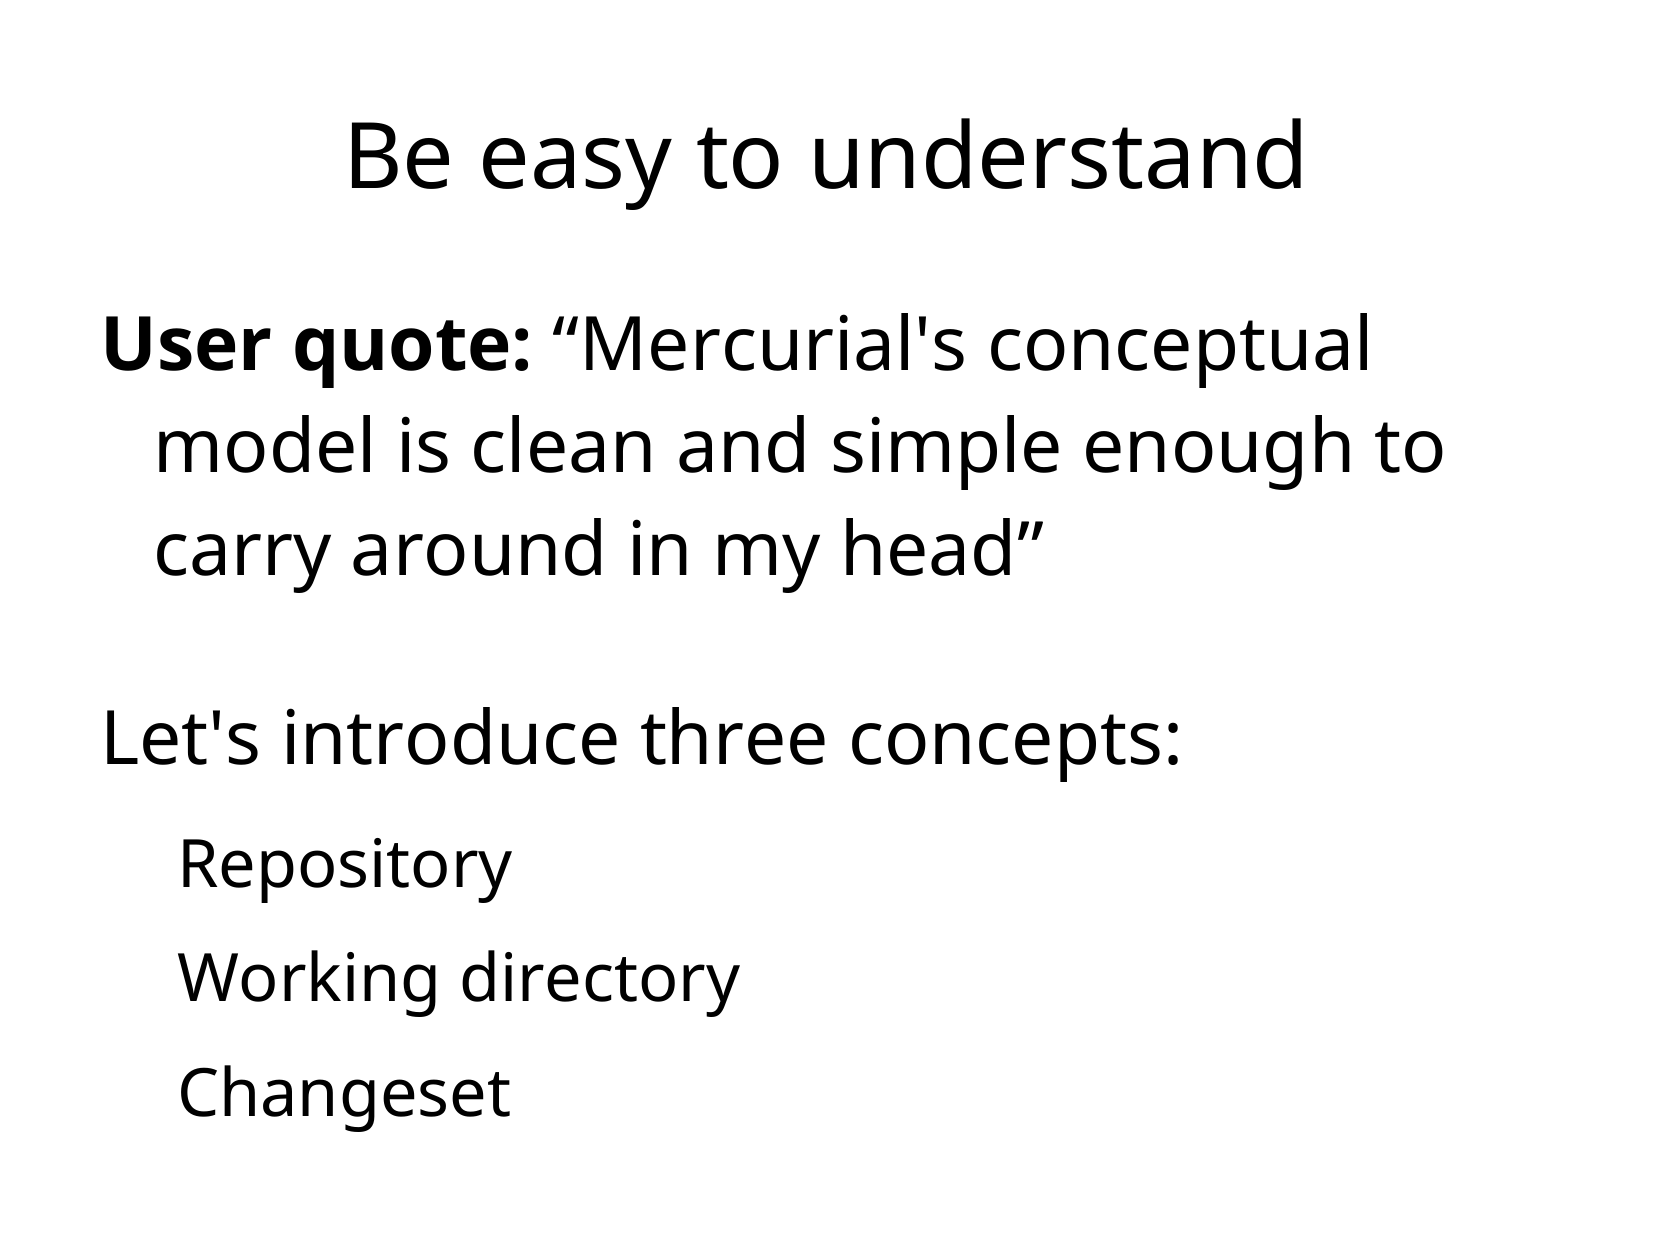

# Be easy to understand
User quote: “Mercurial's conceptual model is clean and simple enough to carry around in my head”
Let's introduce three concepts:
Repository
Working directory
Changeset